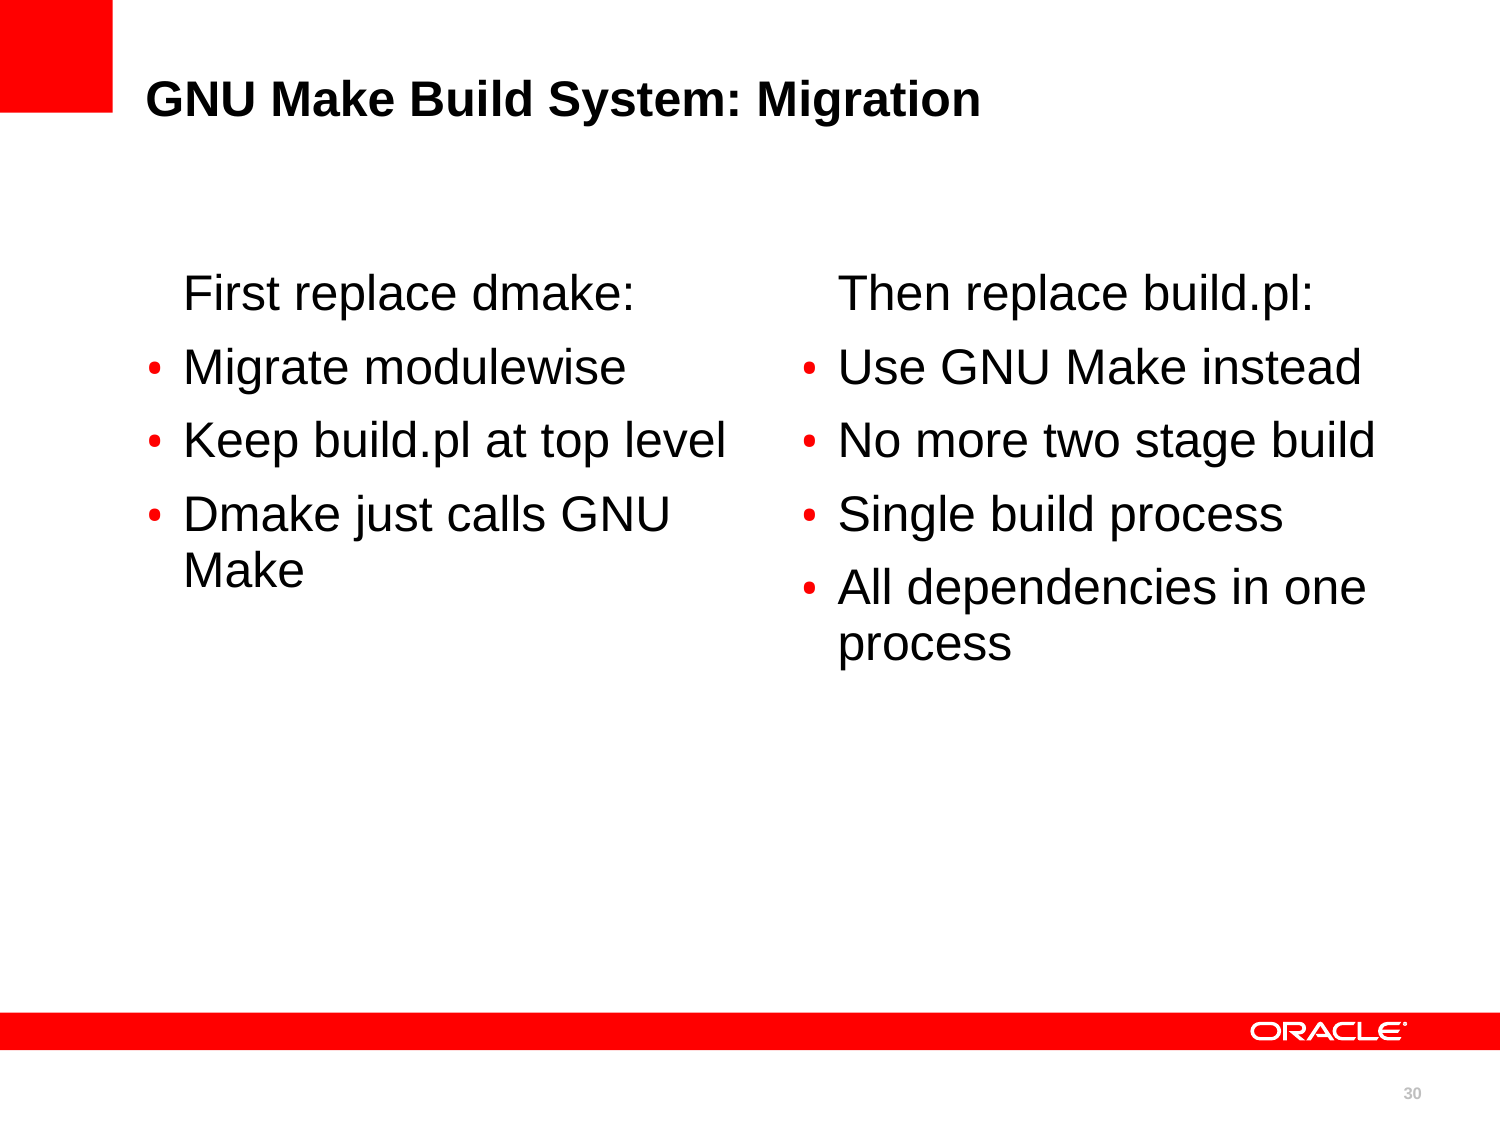

# GNU Make Build System: Migration
First replace dmake:
Migrate modulewise
Keep build.pl at top level
Dmake just calls GNU Make
Then replace build.pl:
Use GNU Make instead
No more two stage build
Single build process
All dependencies in one process